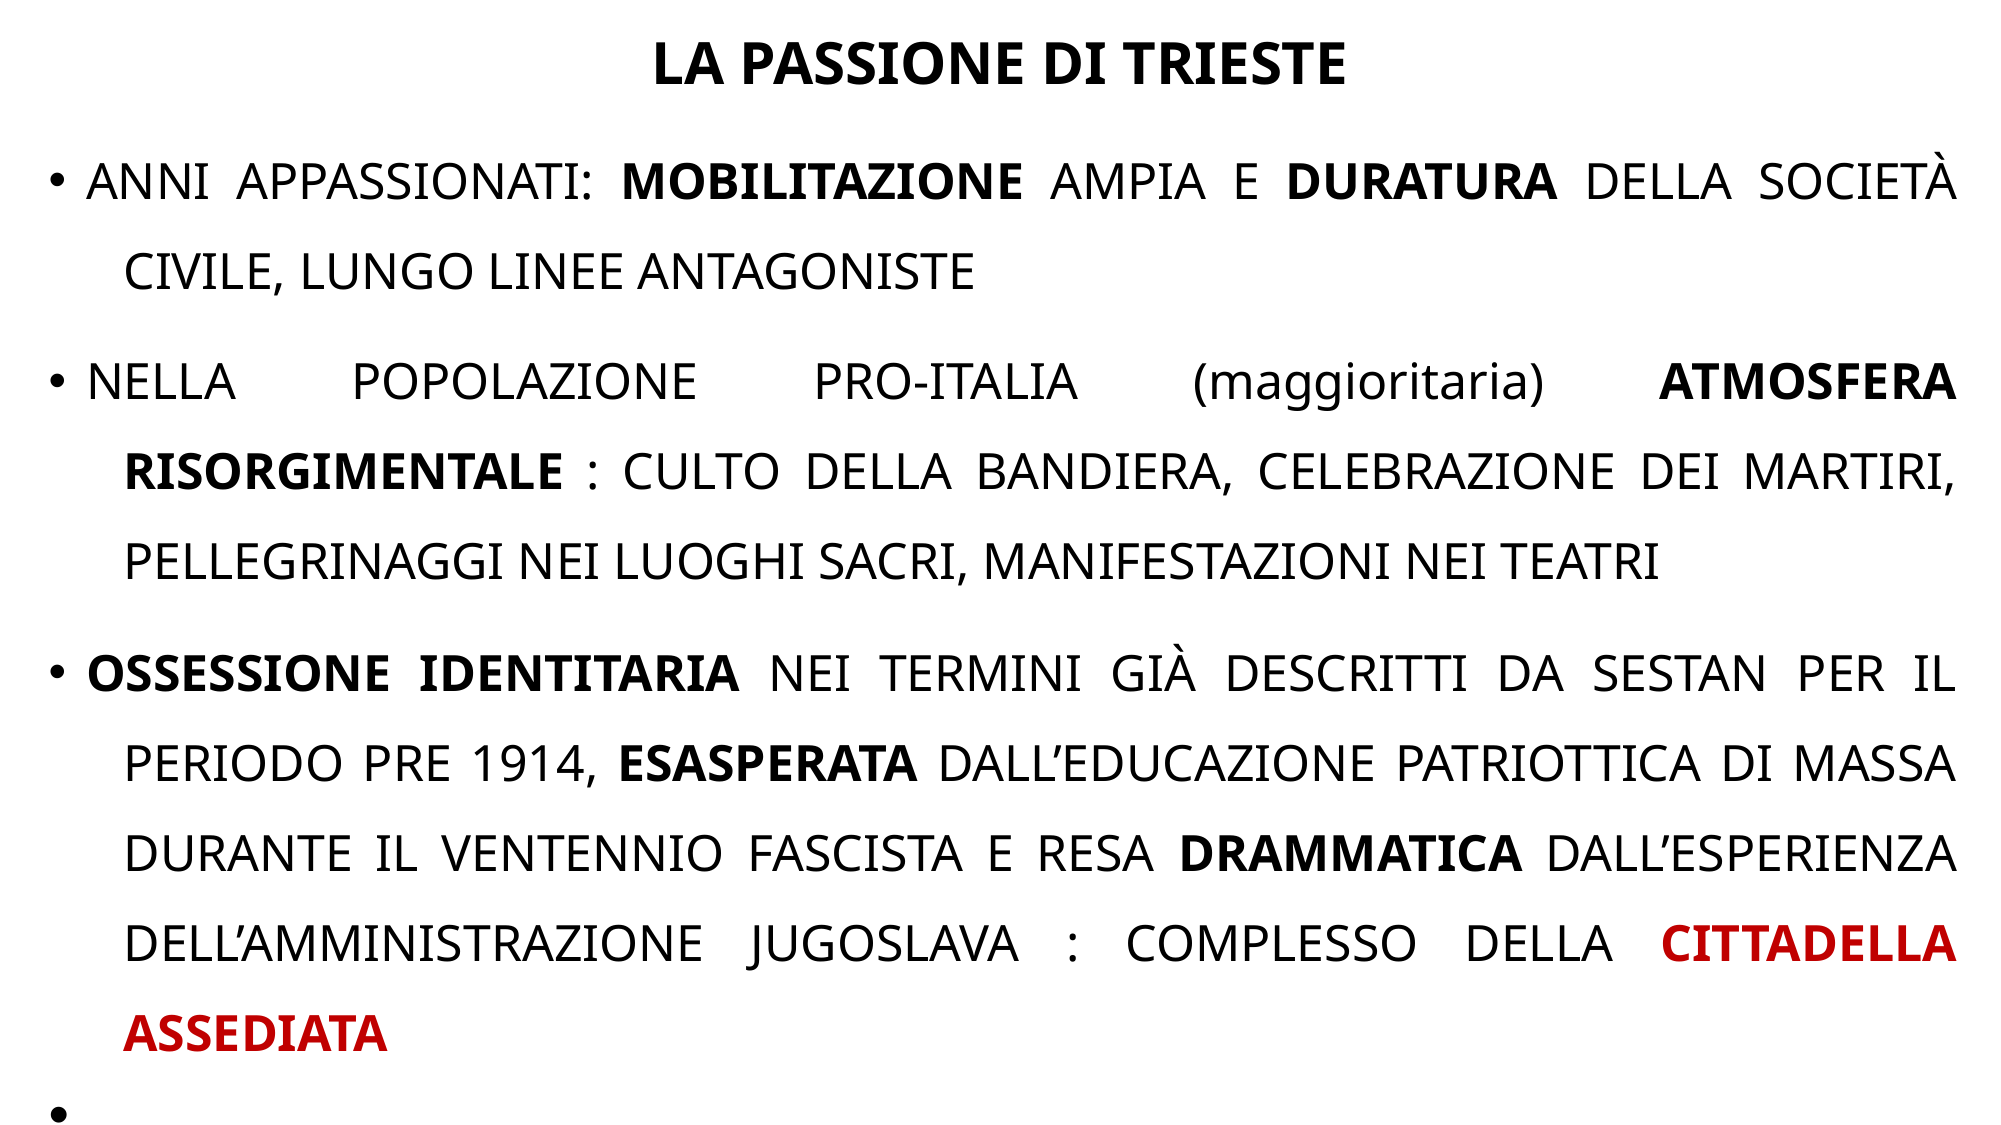

# LA PASSIONE DI TRIESTE
ANNI APPASSIONATI: MOBILITAZIONE AMPIA E DURATURA DELLA SOCIETÀ CIVILE, LUNGO LINEE ANTAGONISTE
NELLA POPOLAZIONE PRO-ITALIA (maggioritaria) ATMOSFERA RISORGIMENTALE : CULTO DELLA BANDIERA, CELEBRAZIONE DEI MARTIRI, PELLEGRINAGGI NEI LUOGHI SACRI, MANIFESTAZIONI NEI TEATRI
OSSESSIONE IDENTITARIA NEI TERMINI GIÀ DESCRITTI DA SESTAN PER IL PERIODO PRE 1914, ESASPERATA DALL’EDUCAZIONE PATRIOTTICA DI MASSA DURANTE IL VENTENNIO FASCISTA E RESA DRAMMATICA DALL’ESPERIENZA DELL’AMMINISTRAZIONE JUGOSLAVA : COMPLESSO DELLA CITTADELLA ASSEDIATA